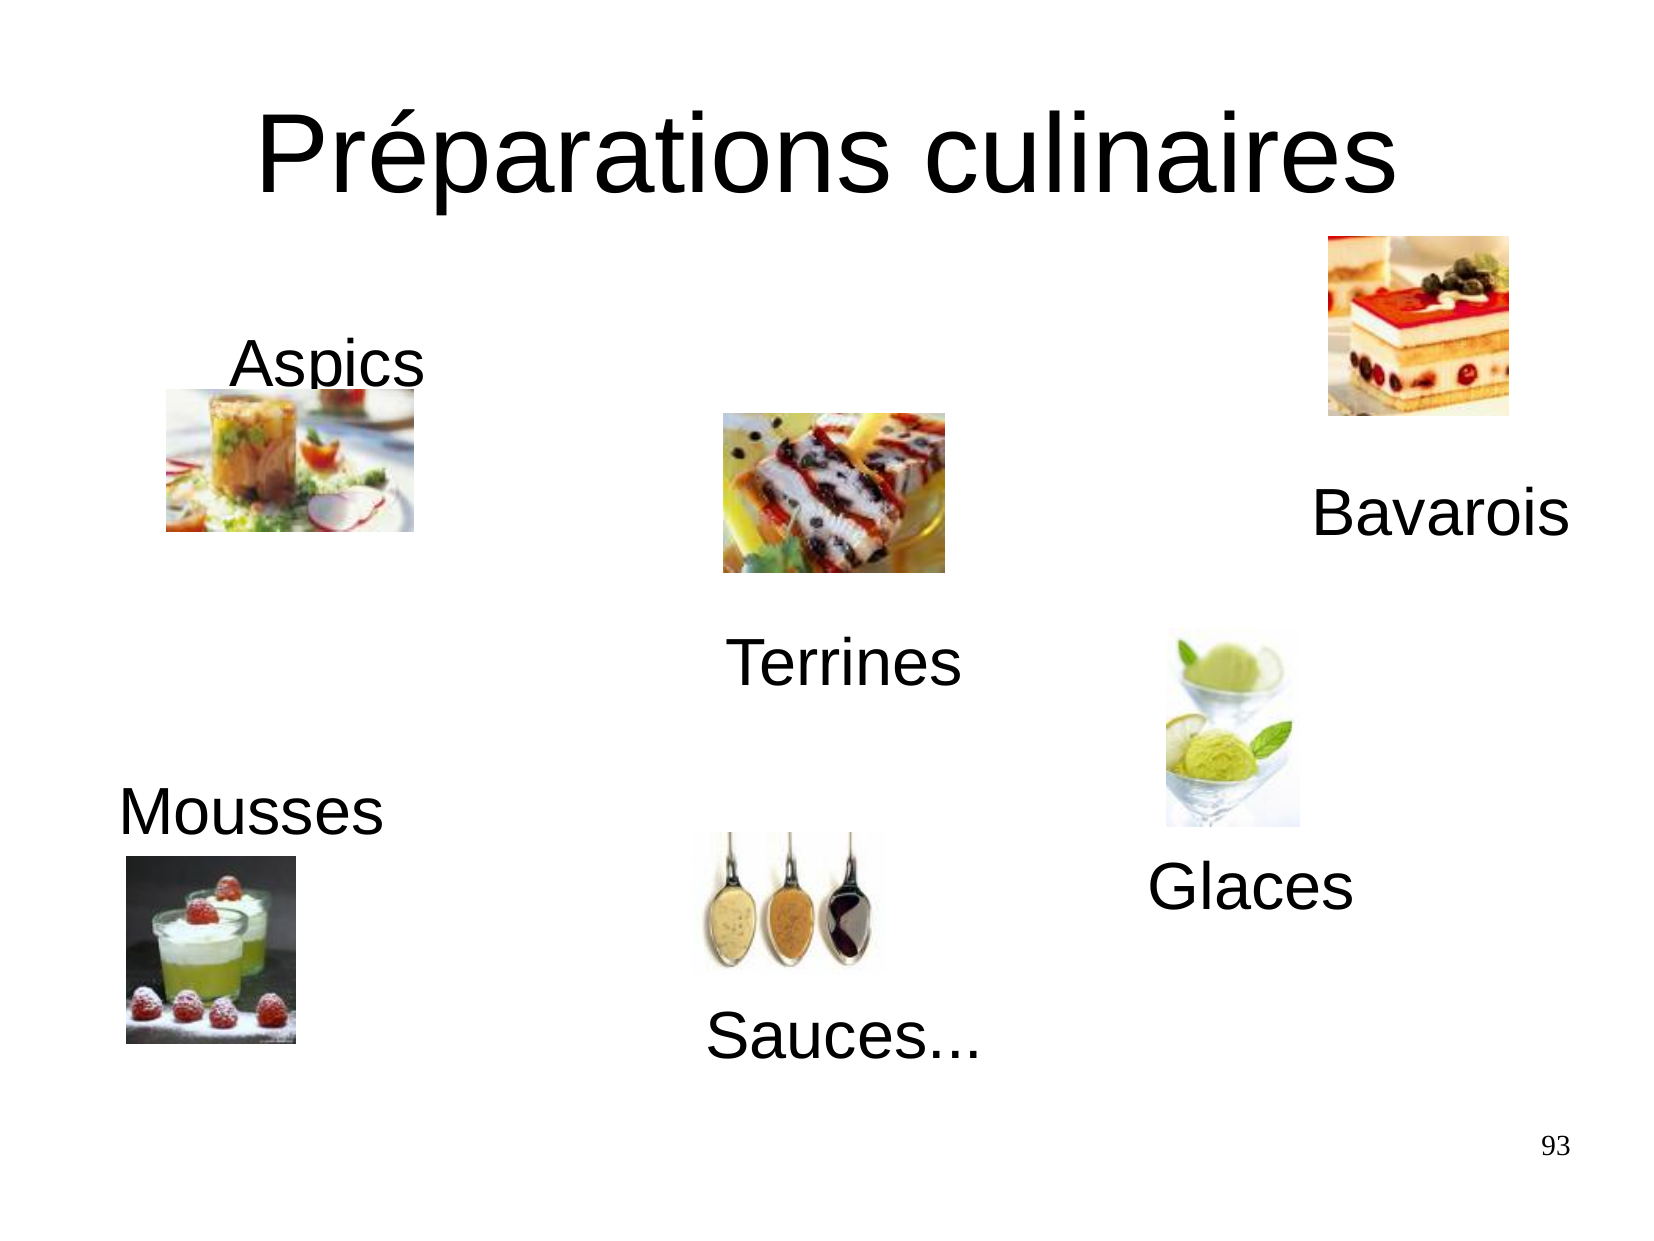

# Préparations culinaires
 Aspics
Bavarois
Terrines
Mousses
 Glaces
Sauces...
93